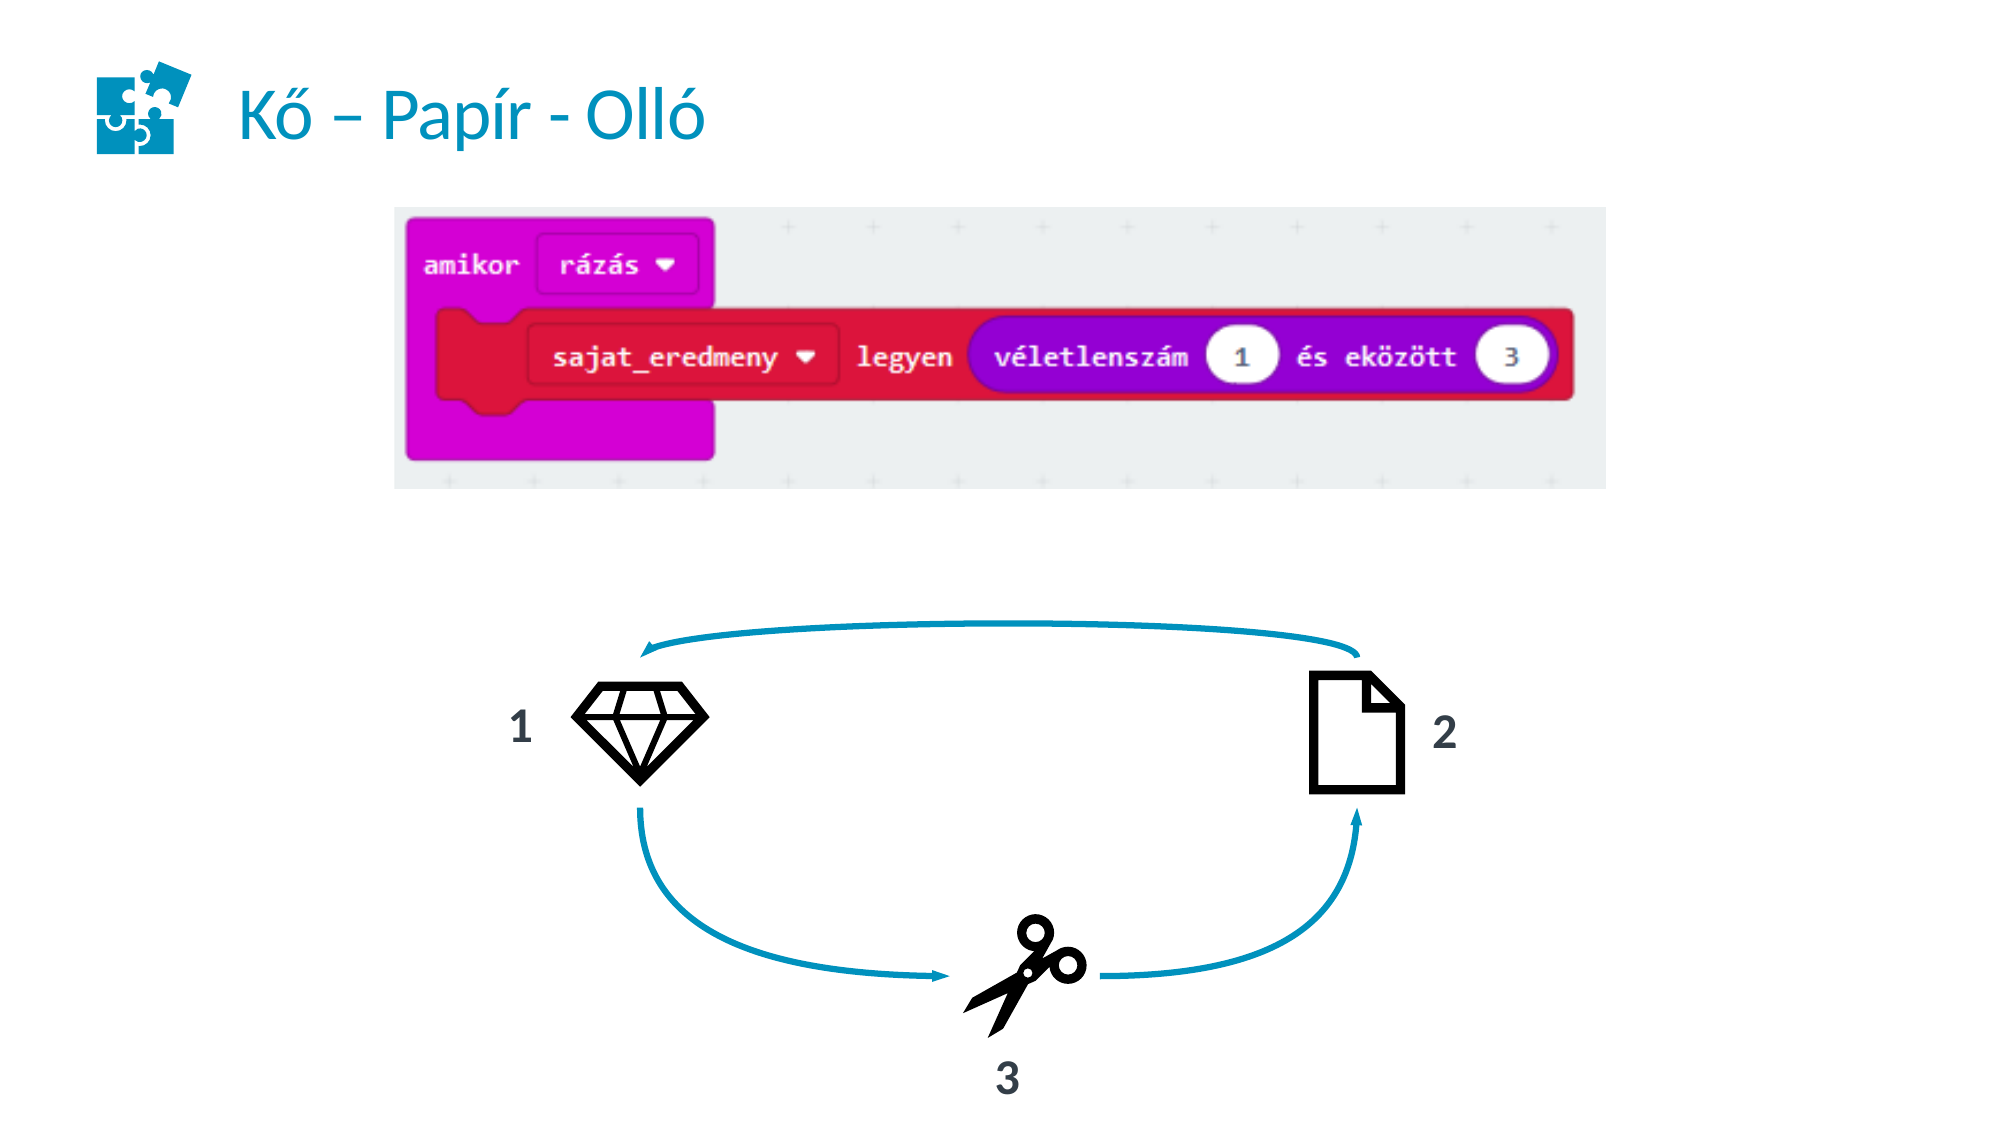

# Kő – Papír - Olló
1
2
3